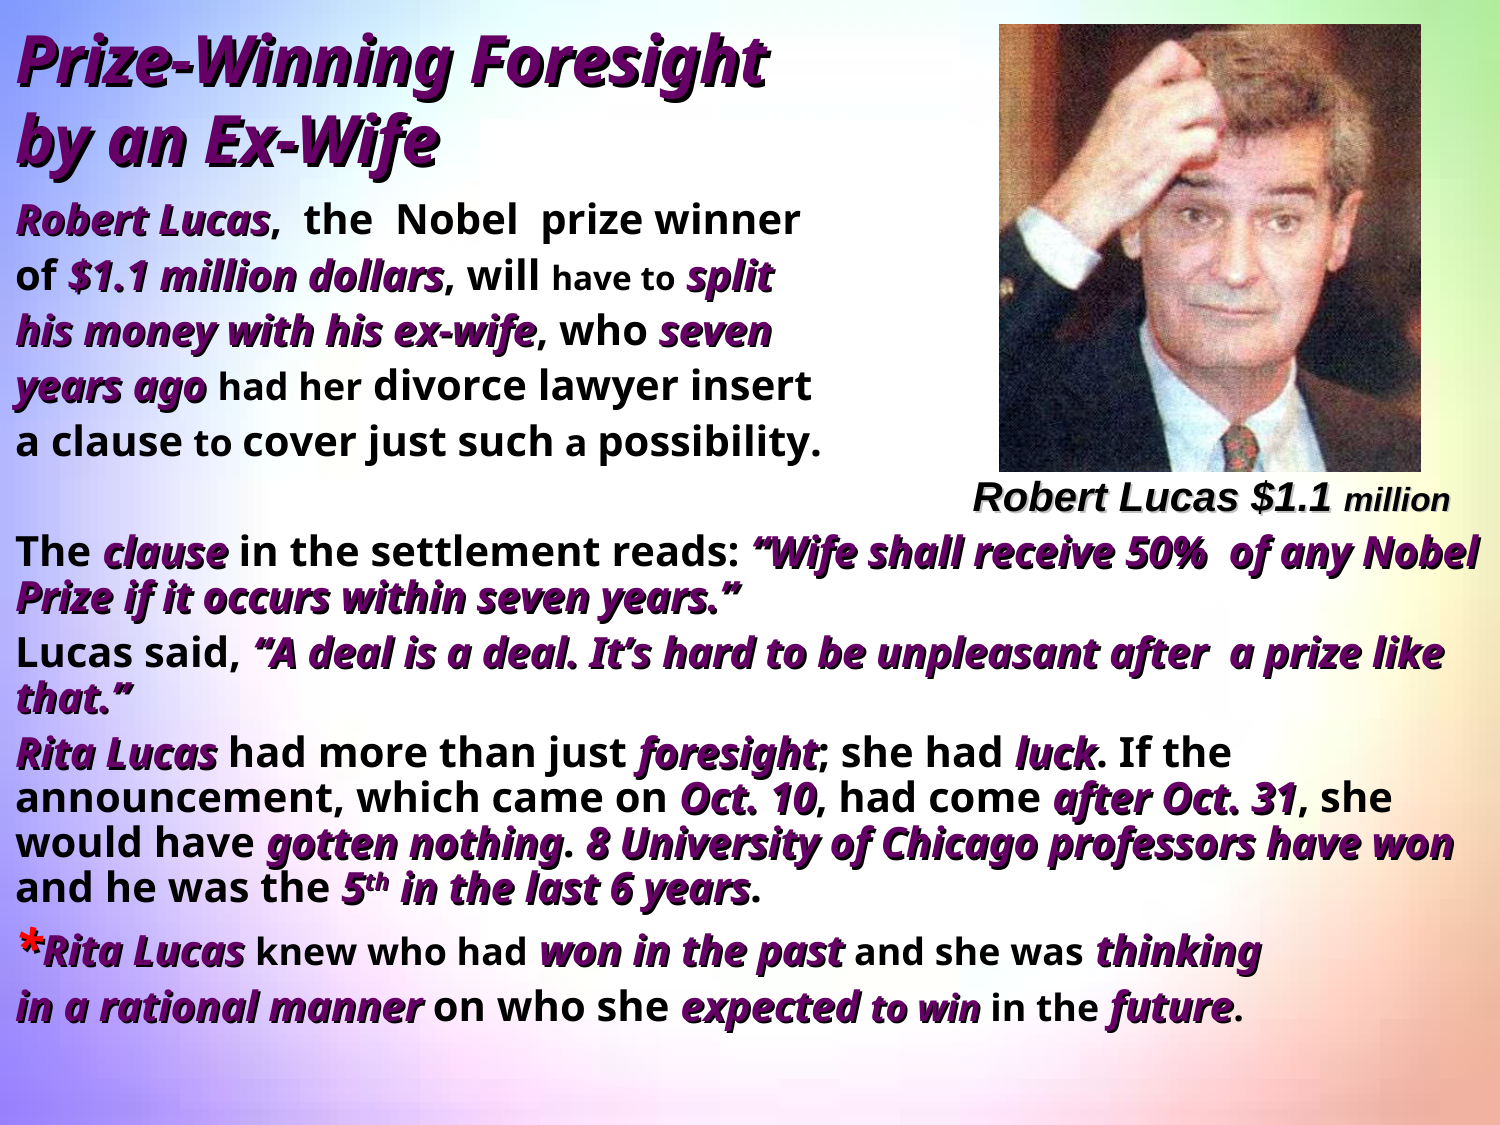

# Prize-Winning Foresight by an Ex-Wife
Robert Lucas, the Nobel prize winner
of $1.1 million dollars, will have to split
his money with his ex-wife, who seven
years ago had her divorce lawyer insert
a clause to cover just such a possibility.
The clause in the settlement reads: “Wife shall receive 50% of any Nobel Prize if it occurs within seven years.”
Lucas said, “A deal is a deal. It’s hard to be unpleasant after a prize like that.”
Rita Lucas had more than just foresight; she had luck. If the announcement, which came on Oct. 10, had come after Oct. 31, she would have gotten nothing. 8 University of Chicago professors have won and he was the 5th in the last 6 years.
*Rita Lucas knew who had won in the past and she was thinking
in a rational manner on who she expected to win in the future.
Robert Lucas $1.1 million